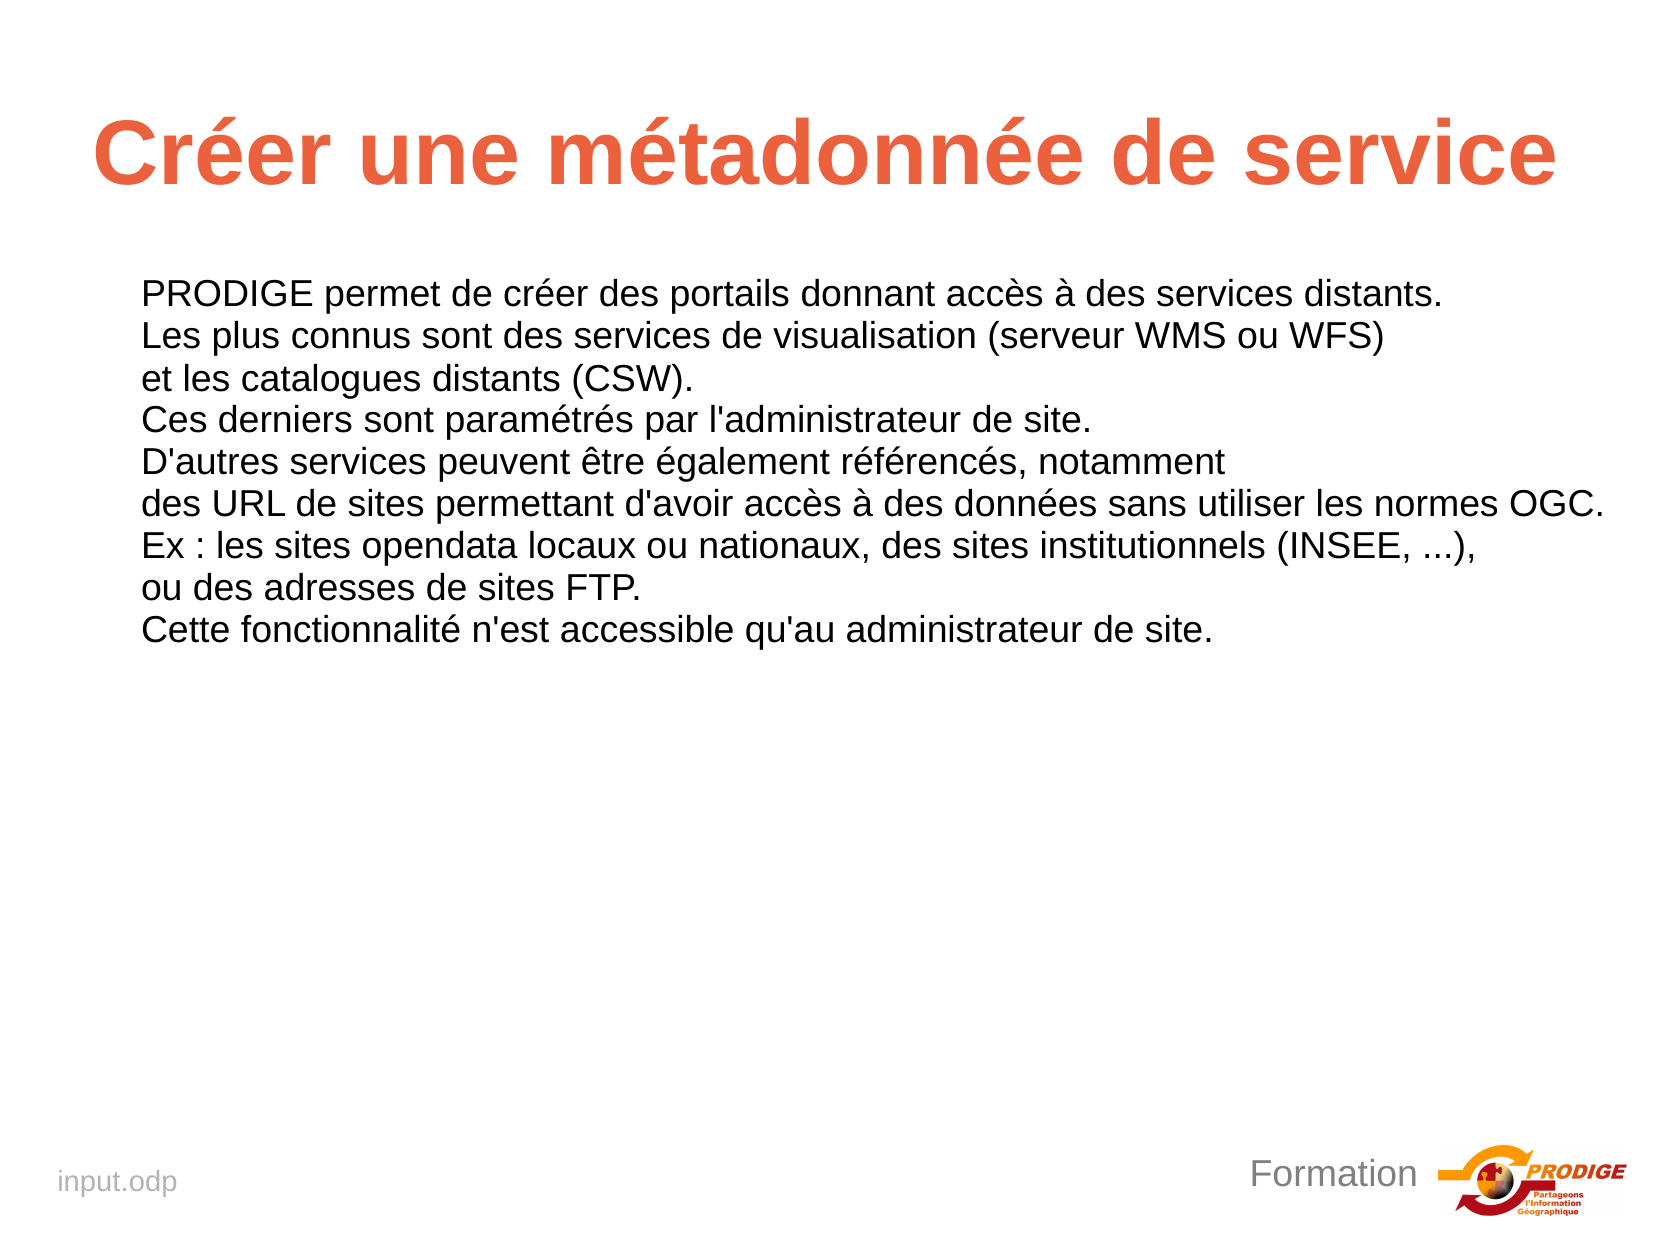

# Créer une métadonnée de service
PRODIGE permet de créer des portails donnant accès à des services distants.
Les plus connus sont des services de visualisation (serveur WMS ou WFS)
et les catalogues distants (CSW).
Ces derniers sont paramétrés par l'administrateur de site.
D'autres services peuvent être également référencés, notamment
des URL de sites permettant d'avoir accès à des données sans utiliser les normes OGC.
Ex : les sites opendata locaux ou nationaux, des sites institutionnels (INSEE, ...),
ou des adresses de sites FTP.
Cette fonctionnalité n'est accessible qu'au administrateur de site.